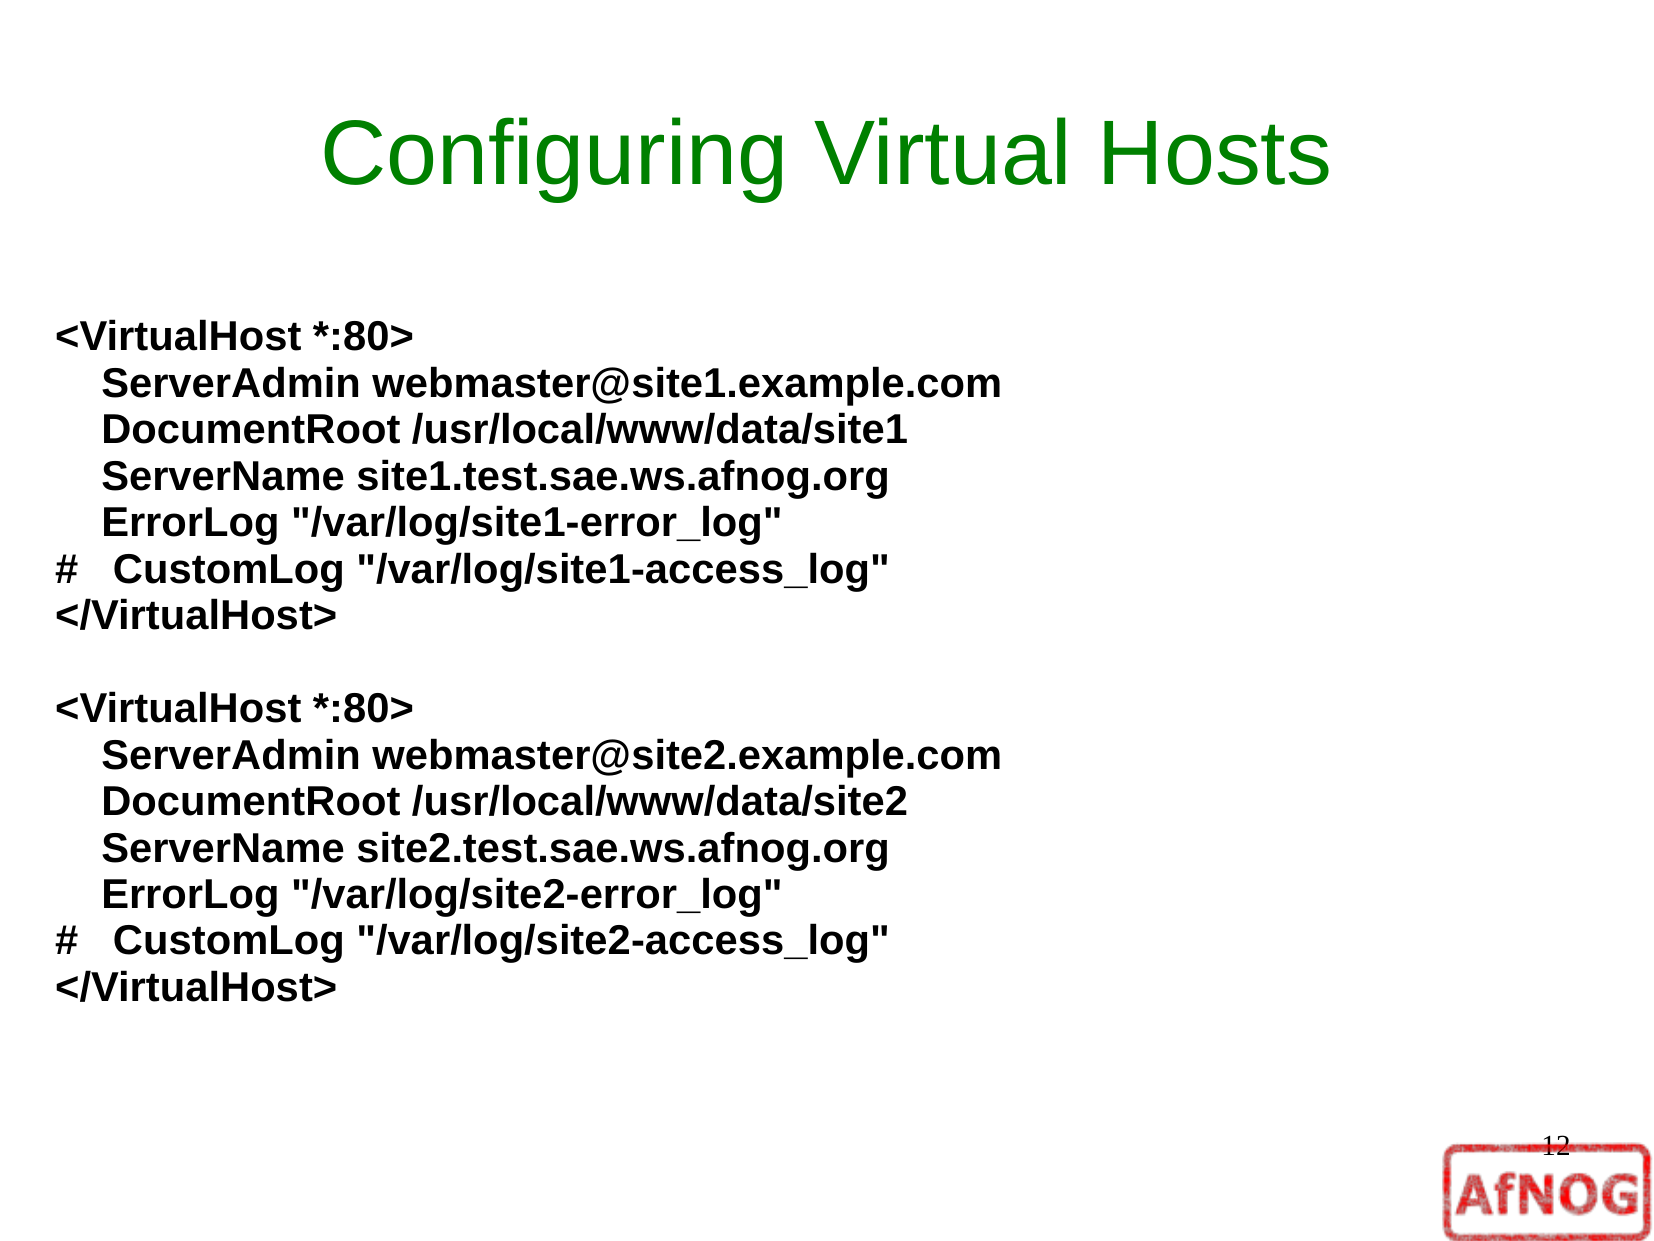

# Configuring Virtual Hosts
<VirtualHost *:80>
 ServerAdmin webmaster@site1.example.com
 DocumentRoot /usr/local/www/data/site1
 ServerName site1.test.sae.ws.afnog.org
 ErrorLog "/var/log/site1-error_log"
# CustomLog "/var/log/site1-access_log"
</VirtualHost>
<VirtualHost *:80>
 ServerAdmin webmaster@site2.example.com
 DocumentRoot /usr/local/www/data/site2
 ServerName site2.test.sae.ws.afnog.org
 ErrorLog "/var/log/site2-error_log"
# CustomLog "/var/log/site2-access_log"
</VirtualHost>
12